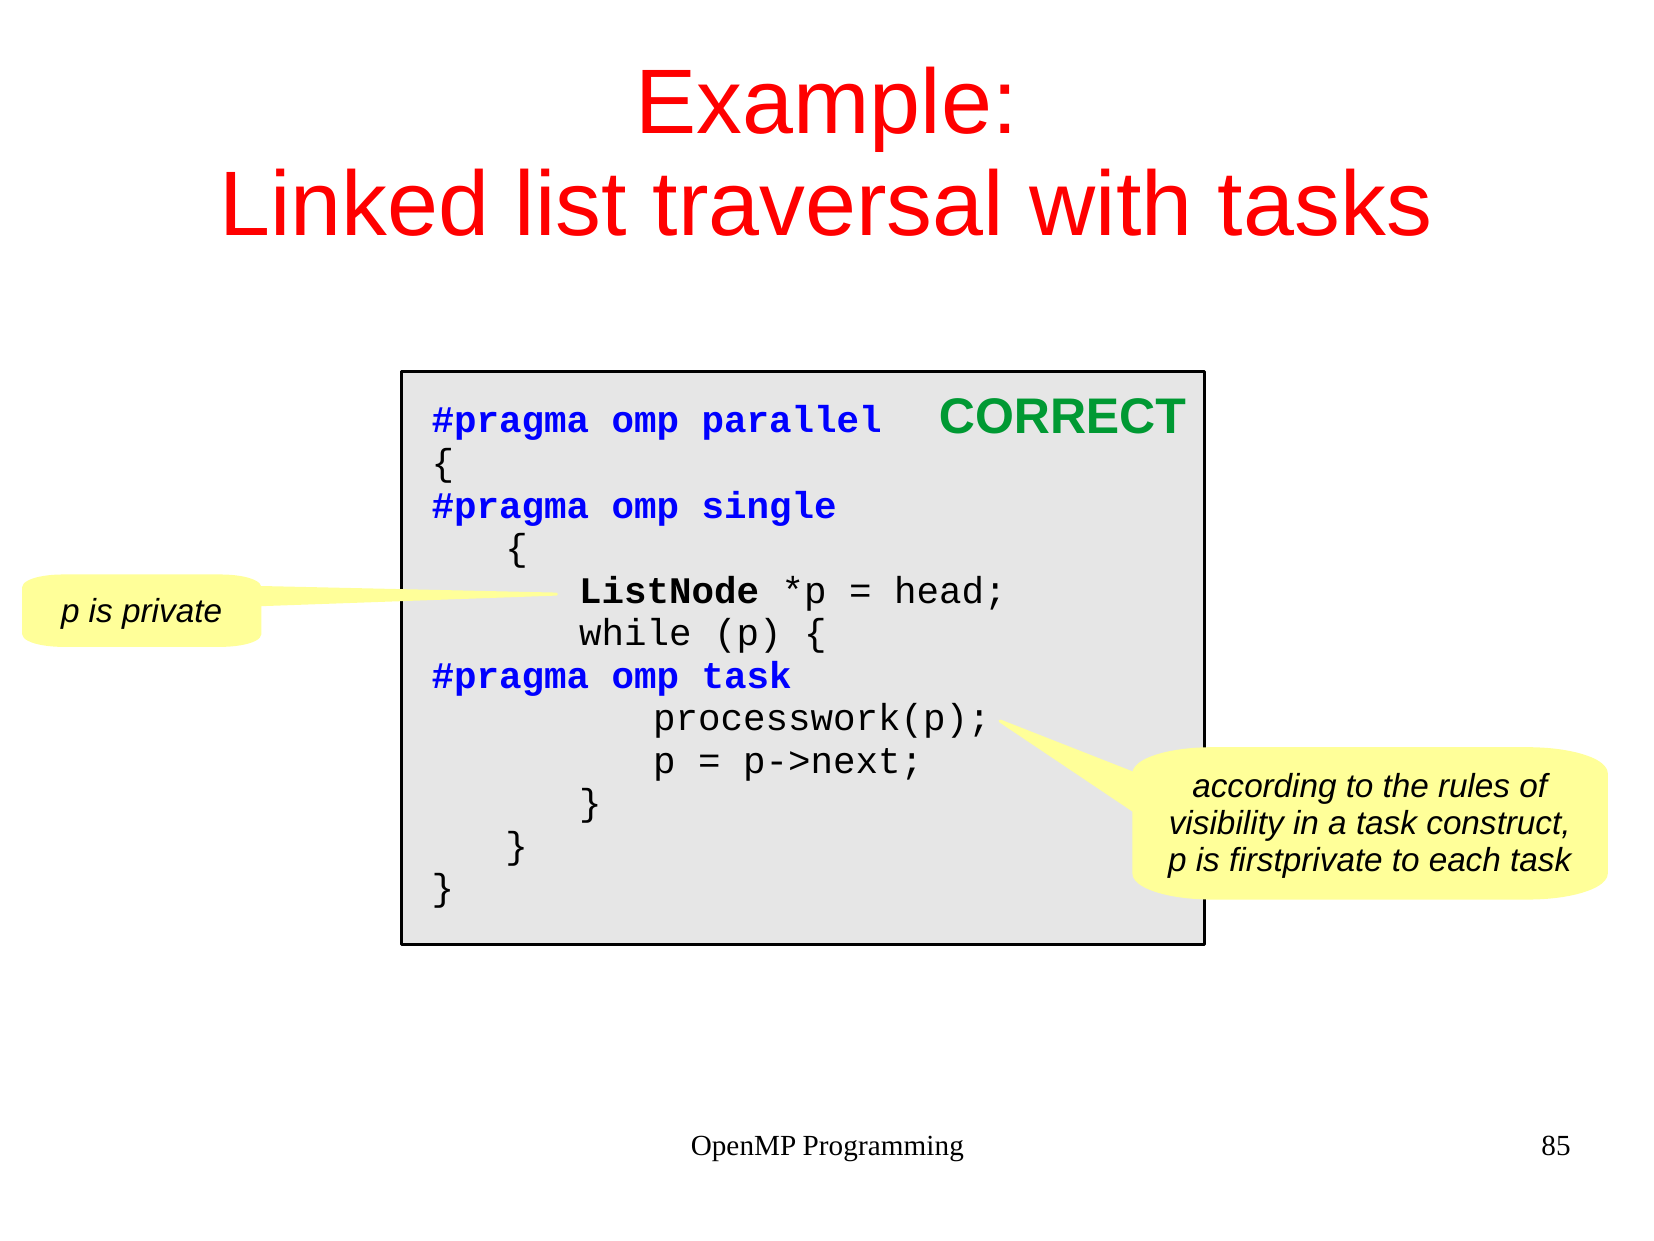

# Example: Linked list traversal with tasks
#pragma omp parallel
{
#pragma omp single
	{
		ListNode *p = head;
		while (p) {
#pragma omp task
			processwork(p);
			p = p->next;
		}
	}
}
CORRECT
p is private
according to the rules of visibility in a task construct, p is firstprivate to each task
OpenMP Programming
85